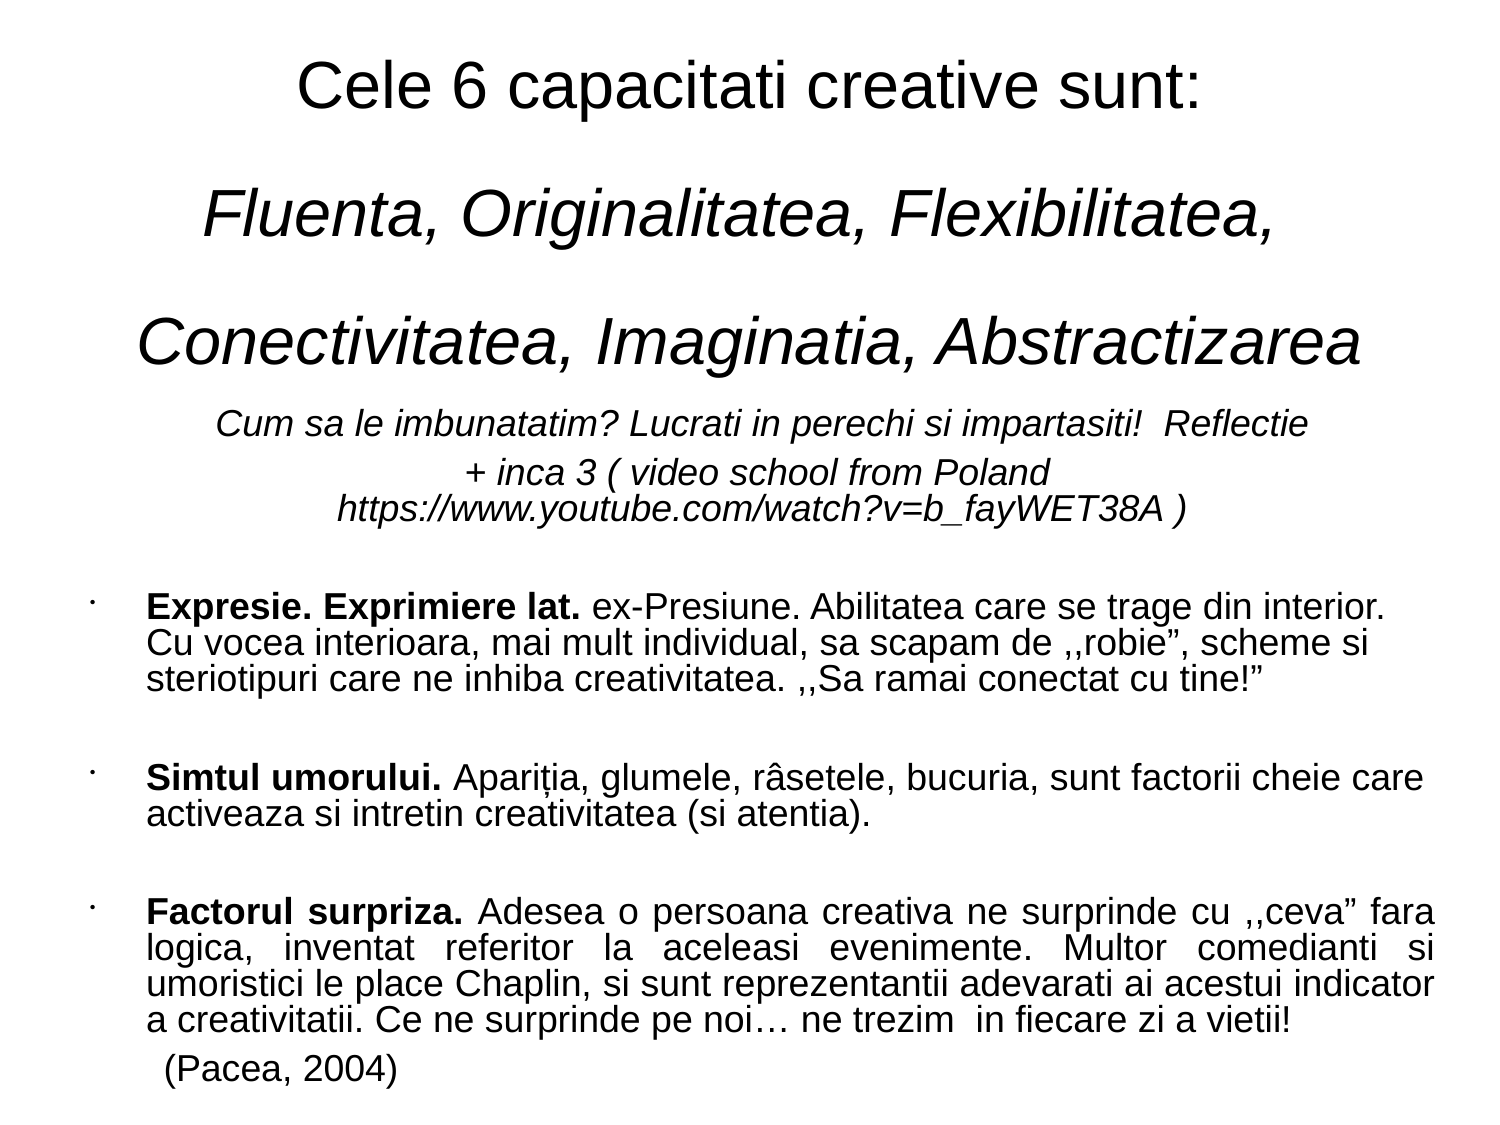

# Cele 6 capacitati creative sunt: Fluenta, Originalitatea, Flexibilitatea, Conectivitatea, Imaginatia, Abstractizarea
Cum sa le imbunatatim? Lucrati in perechi si impartasiti! Reflectie
+ inca 3 ( video school from Poland https://www.youtube.com/watch?v=b_fayWET38A )
Expresie. Exprimiere lat. ex-Presiune. Abilitatea care se trage din interior. Cu vocea interioara, mai mult individual, sa scapam de ,,robie”, scheme si steriotipuri care ne inhiba creativitatea. ,,Sa ramai conectat cu tine!”
Simtul umorului. Apariția, glumele, râsetele, bucuria, sunt factorii cheie care activeaza si intretin creativitatea (si atentia).
Factorul surpriza. Adesea o persoana creativa ne surprinde cu ,,ceva” fara logica, inventat referitor la aceleasi evenimente. Multor comedianti si umoristici le place Chaplin, si sunt reprezentantii adevarati ai acestui indicator a creativitatii. Ce ne surprinde pe noi… ne trezim in fiecare zi a vietii!
	(Pacea, 2004)